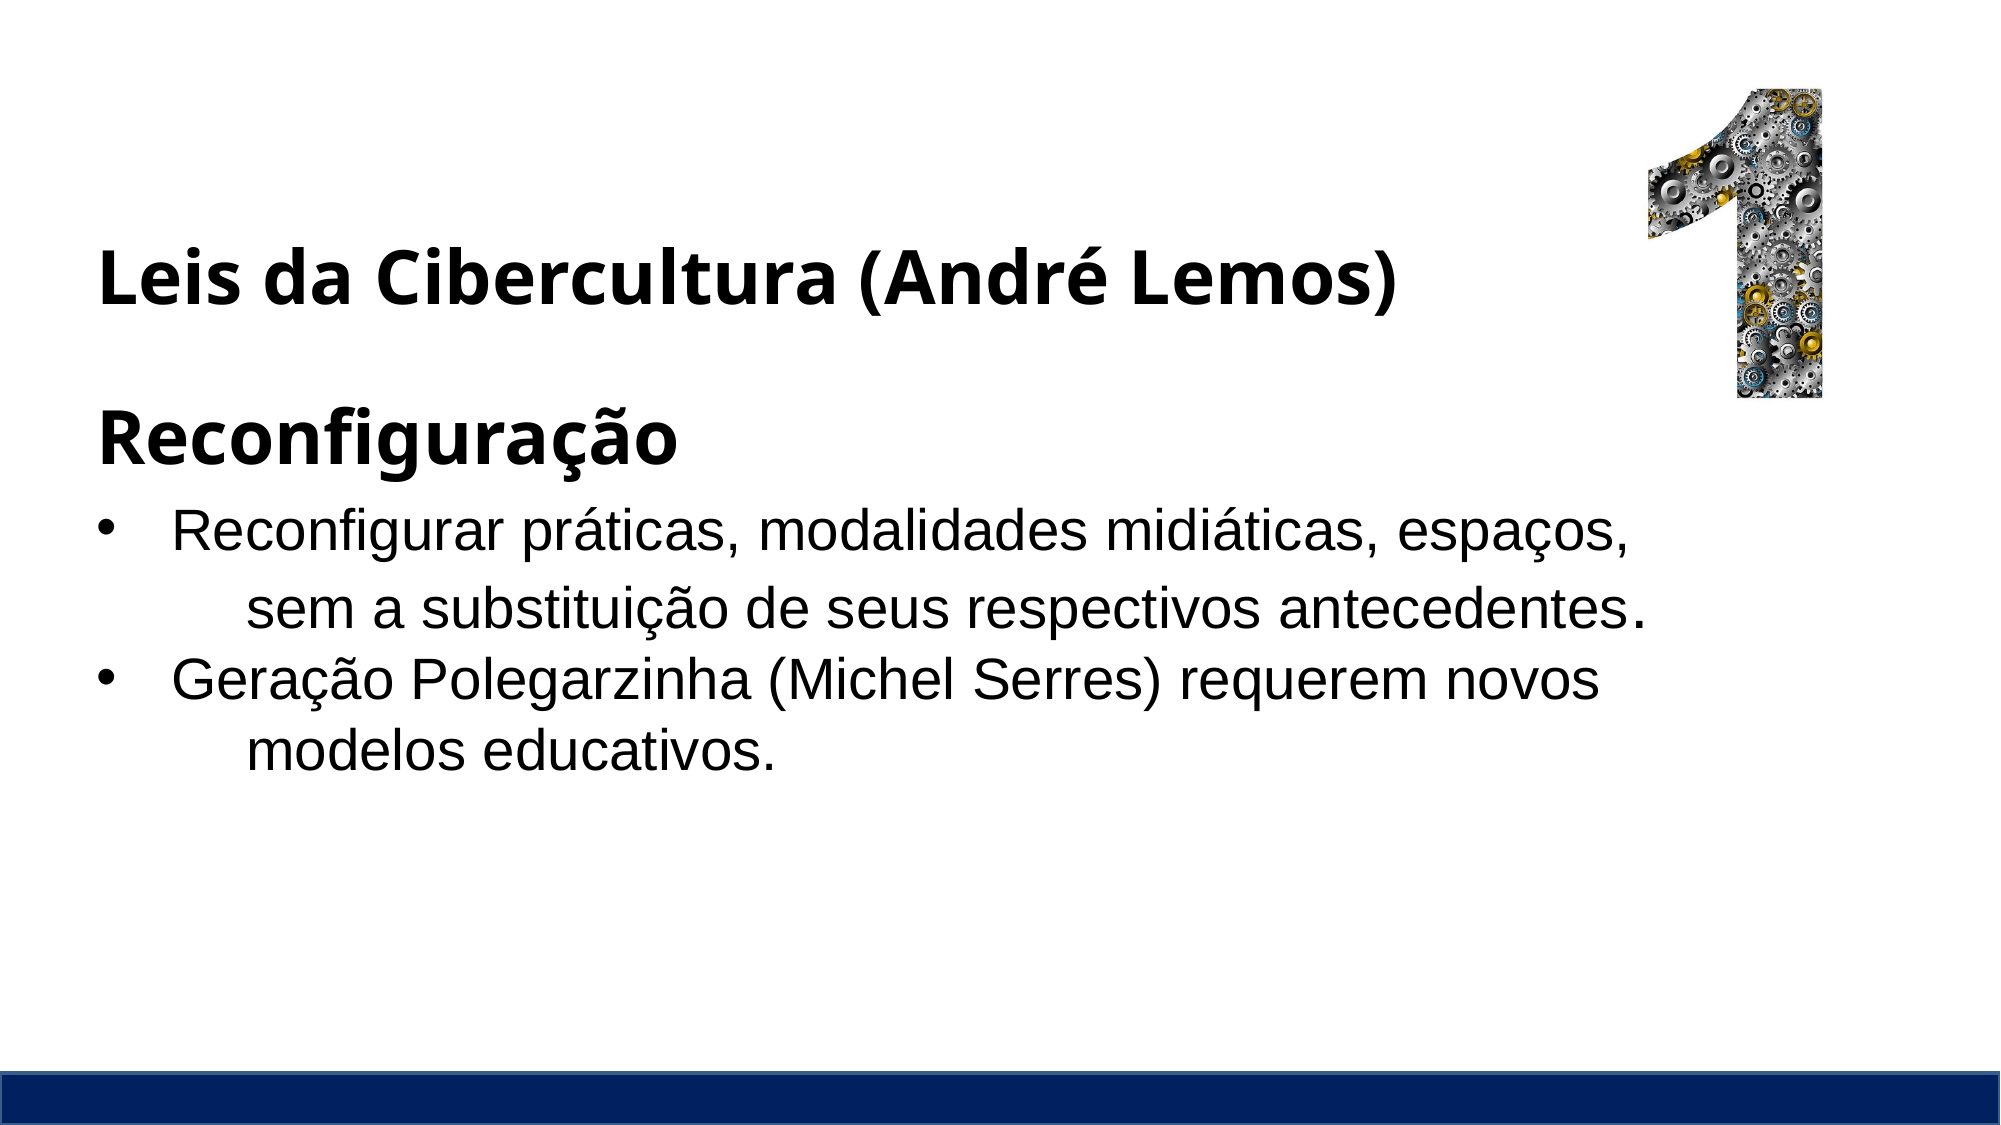

Leis da Cibercultura (André Lemos)
Reconfiguração
Reconfigurar práticas, modalidades midiáticas, espaços, sem a substituição de seus respectivos antecedentes.
Geração Polegarzinha (Michel Serres) requerem novos modelos educativos.